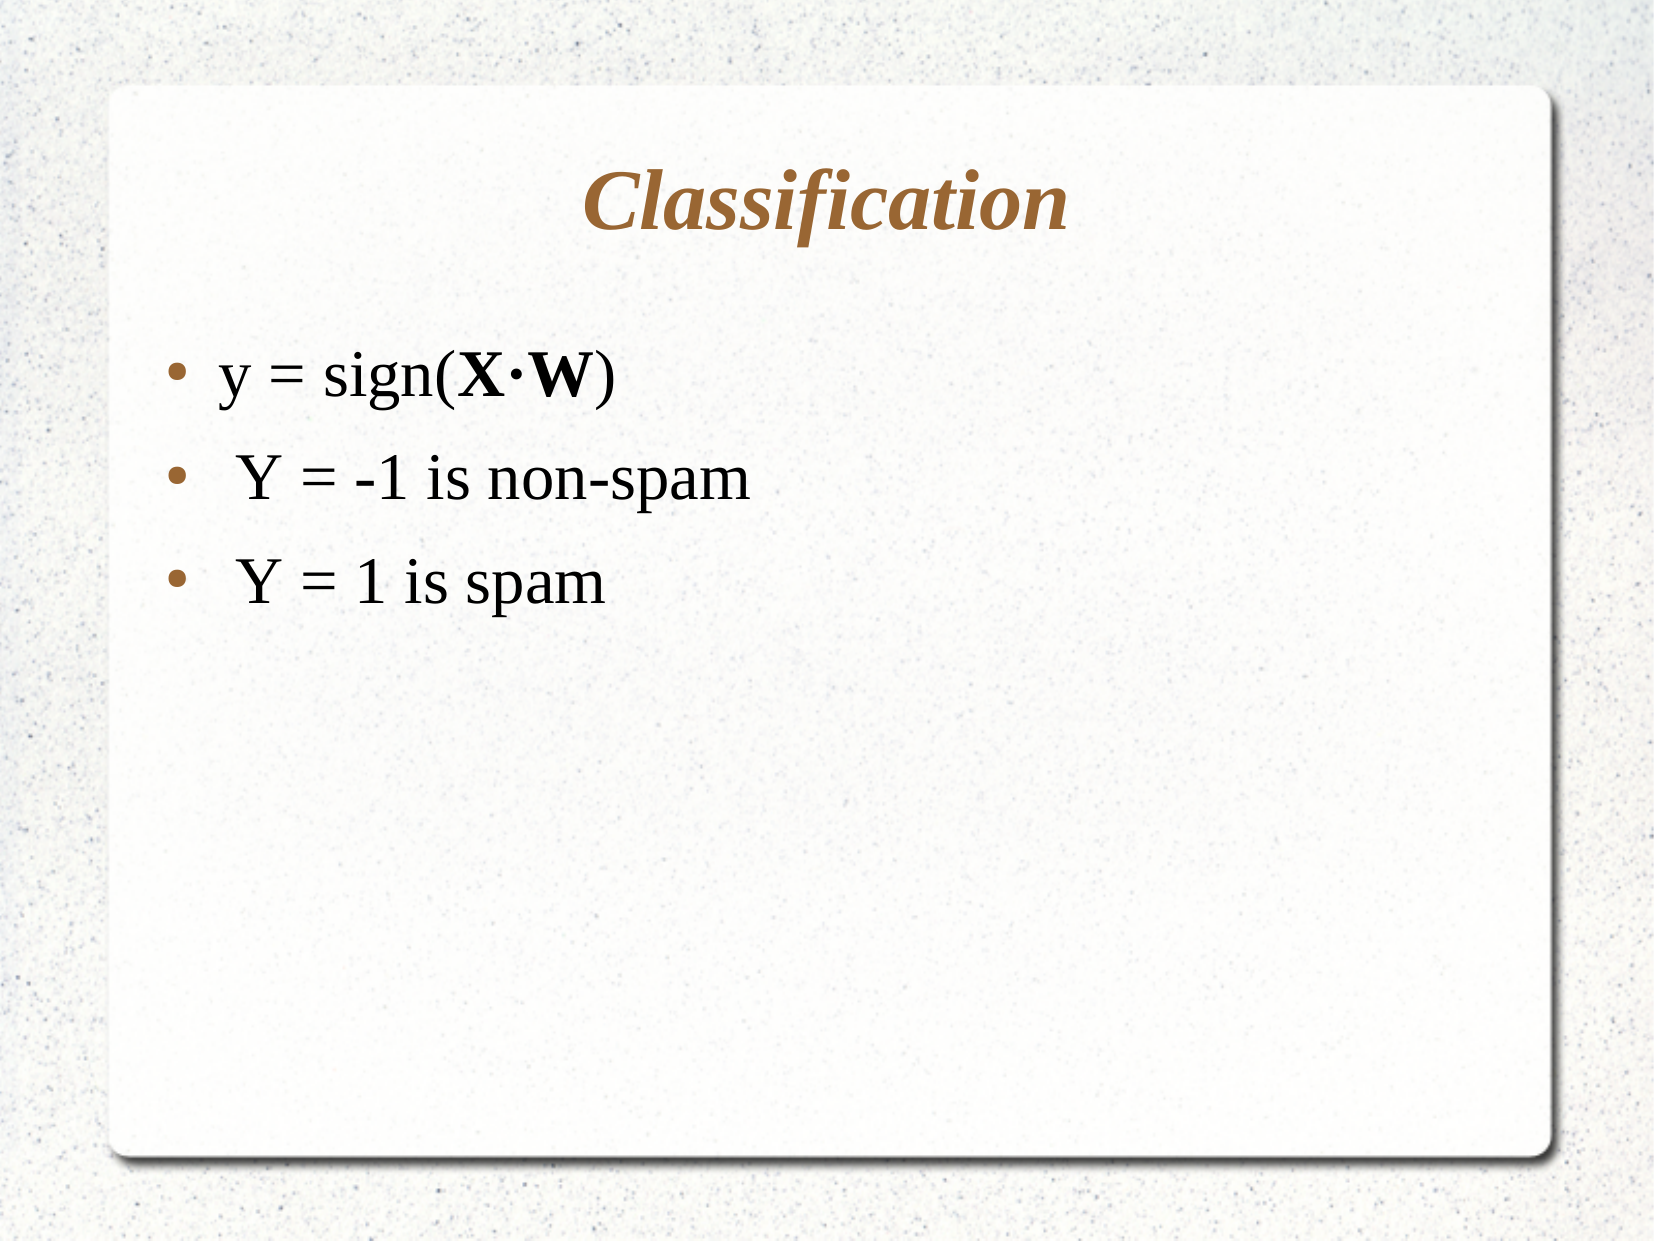

# Classification
y = sign(X·W)
 Y = -1 is non-spam
 Y = 1 is spam